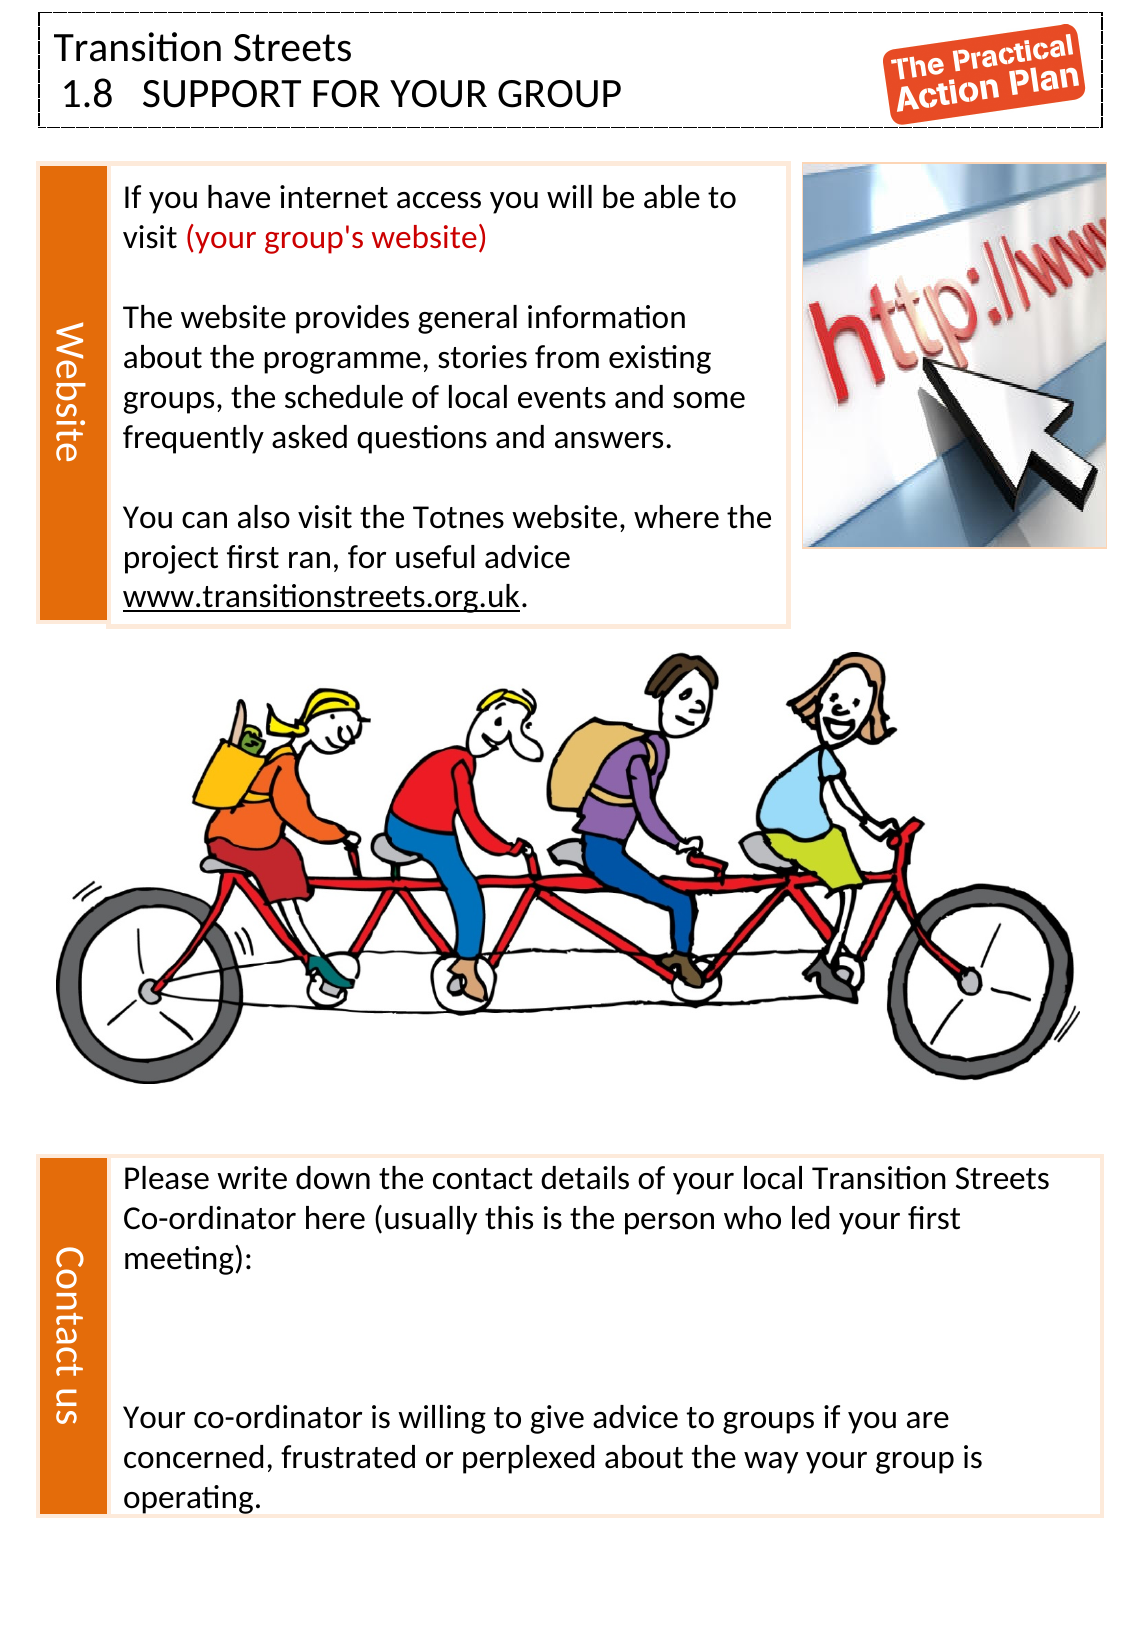

1.8 SUPPORT FOR YOUR GROUP
Website
If you have internet access you will be able to visit (your group's website)
The website provides general information about the programme, stories from existing groups, the schedule of local events and some frequently asked questions and answers.
You can also visit the Totnes website, where the project first ran, for useful advice www.transitionstreets.org.uk.
Contact us
Please write down the contact details of your local Transition Streets Co-ordinator here (usually this is the person who led your first meeting):
Your co-ordinator is willing to give advice to groups if you are concerned, frustrated or perplexed about the way your group is operating.